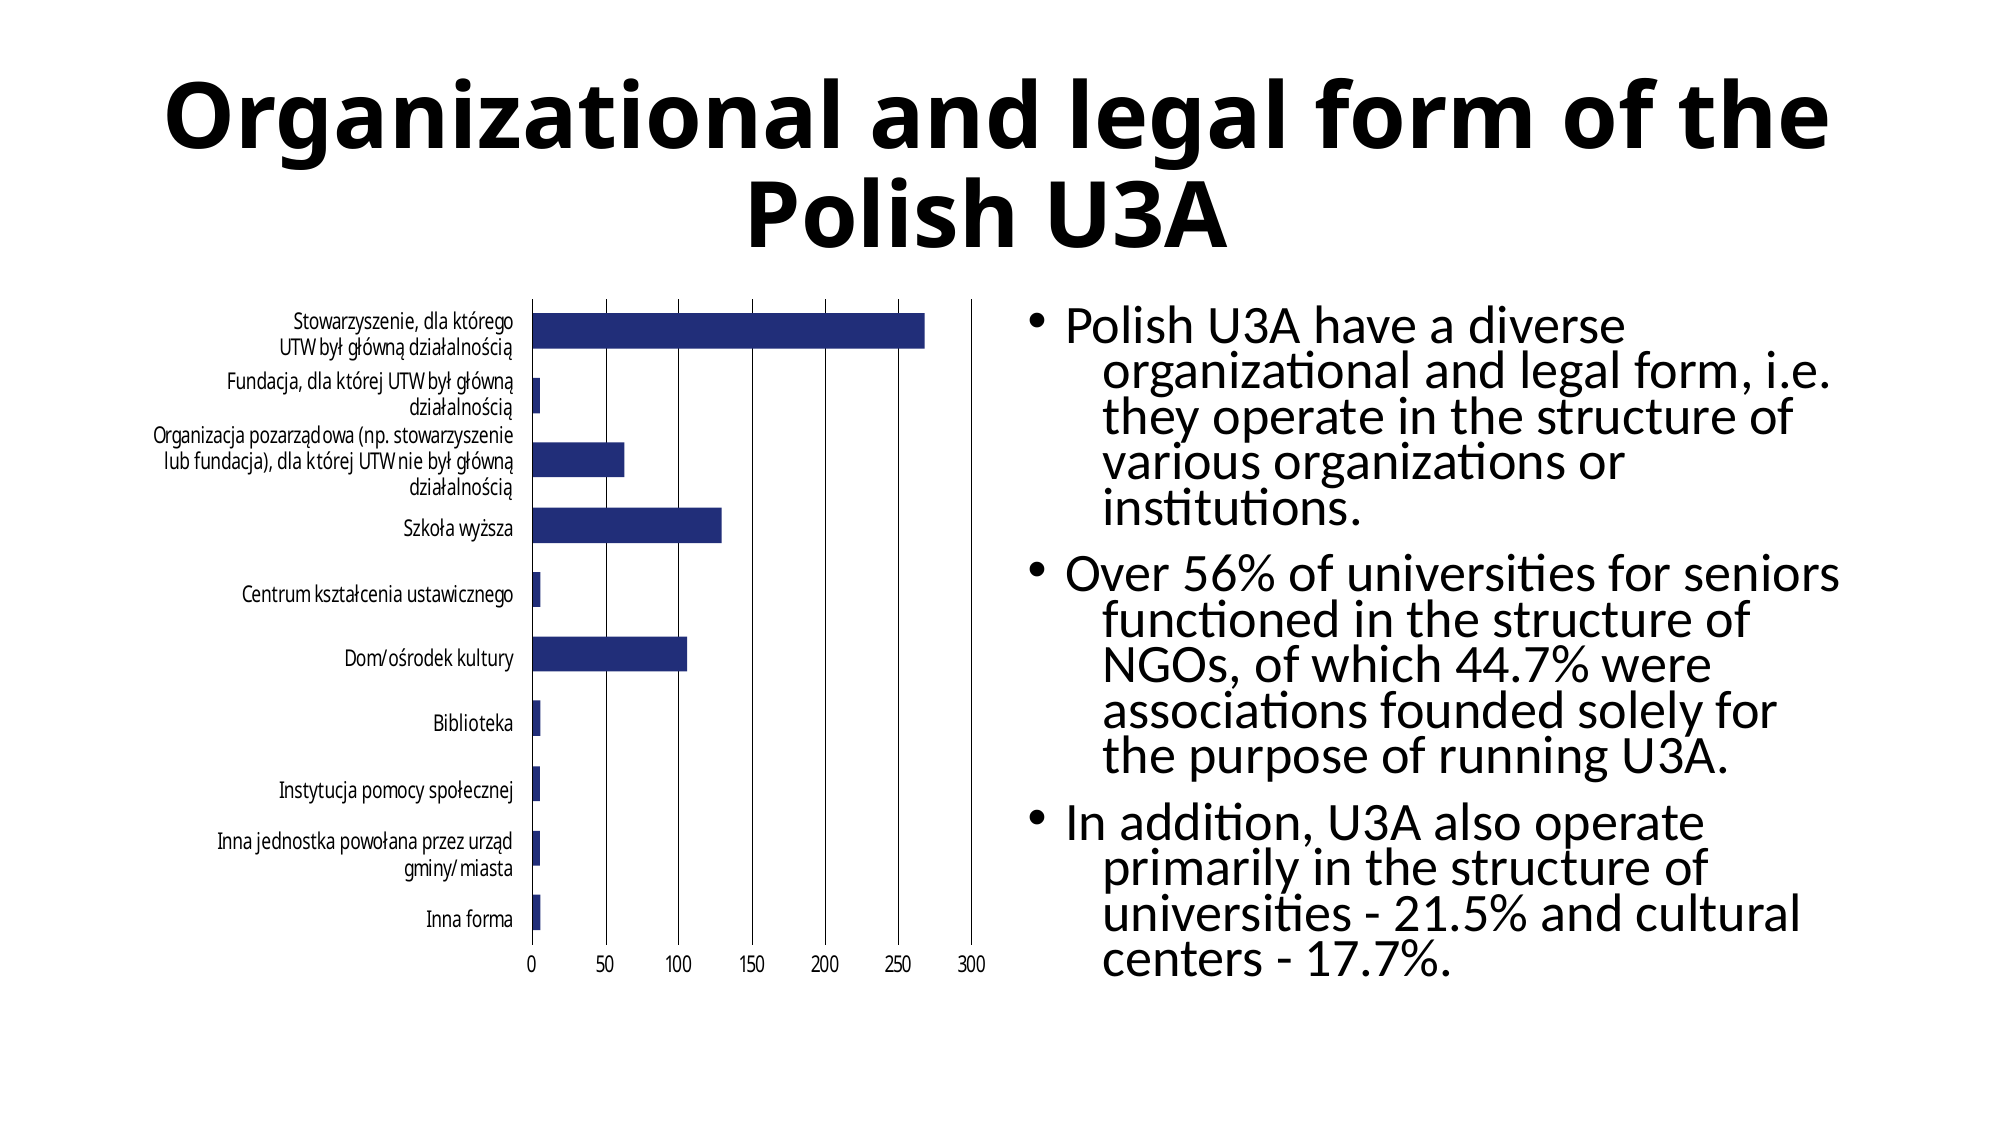

# Organizational and legal form of the Polish U3A
Polish U3A have a diverse organizational and legal form, i.e. they operate in the structure of various organizations or institutions.
Over 56% of universities for seniors functioned in the structure of NGOs, of which 44.7% were associations founded solely for the purpose of running U3A.
In addition, U3A also operate primarily in the structure of universities - 21.5% and cultural centers - 17.7%.